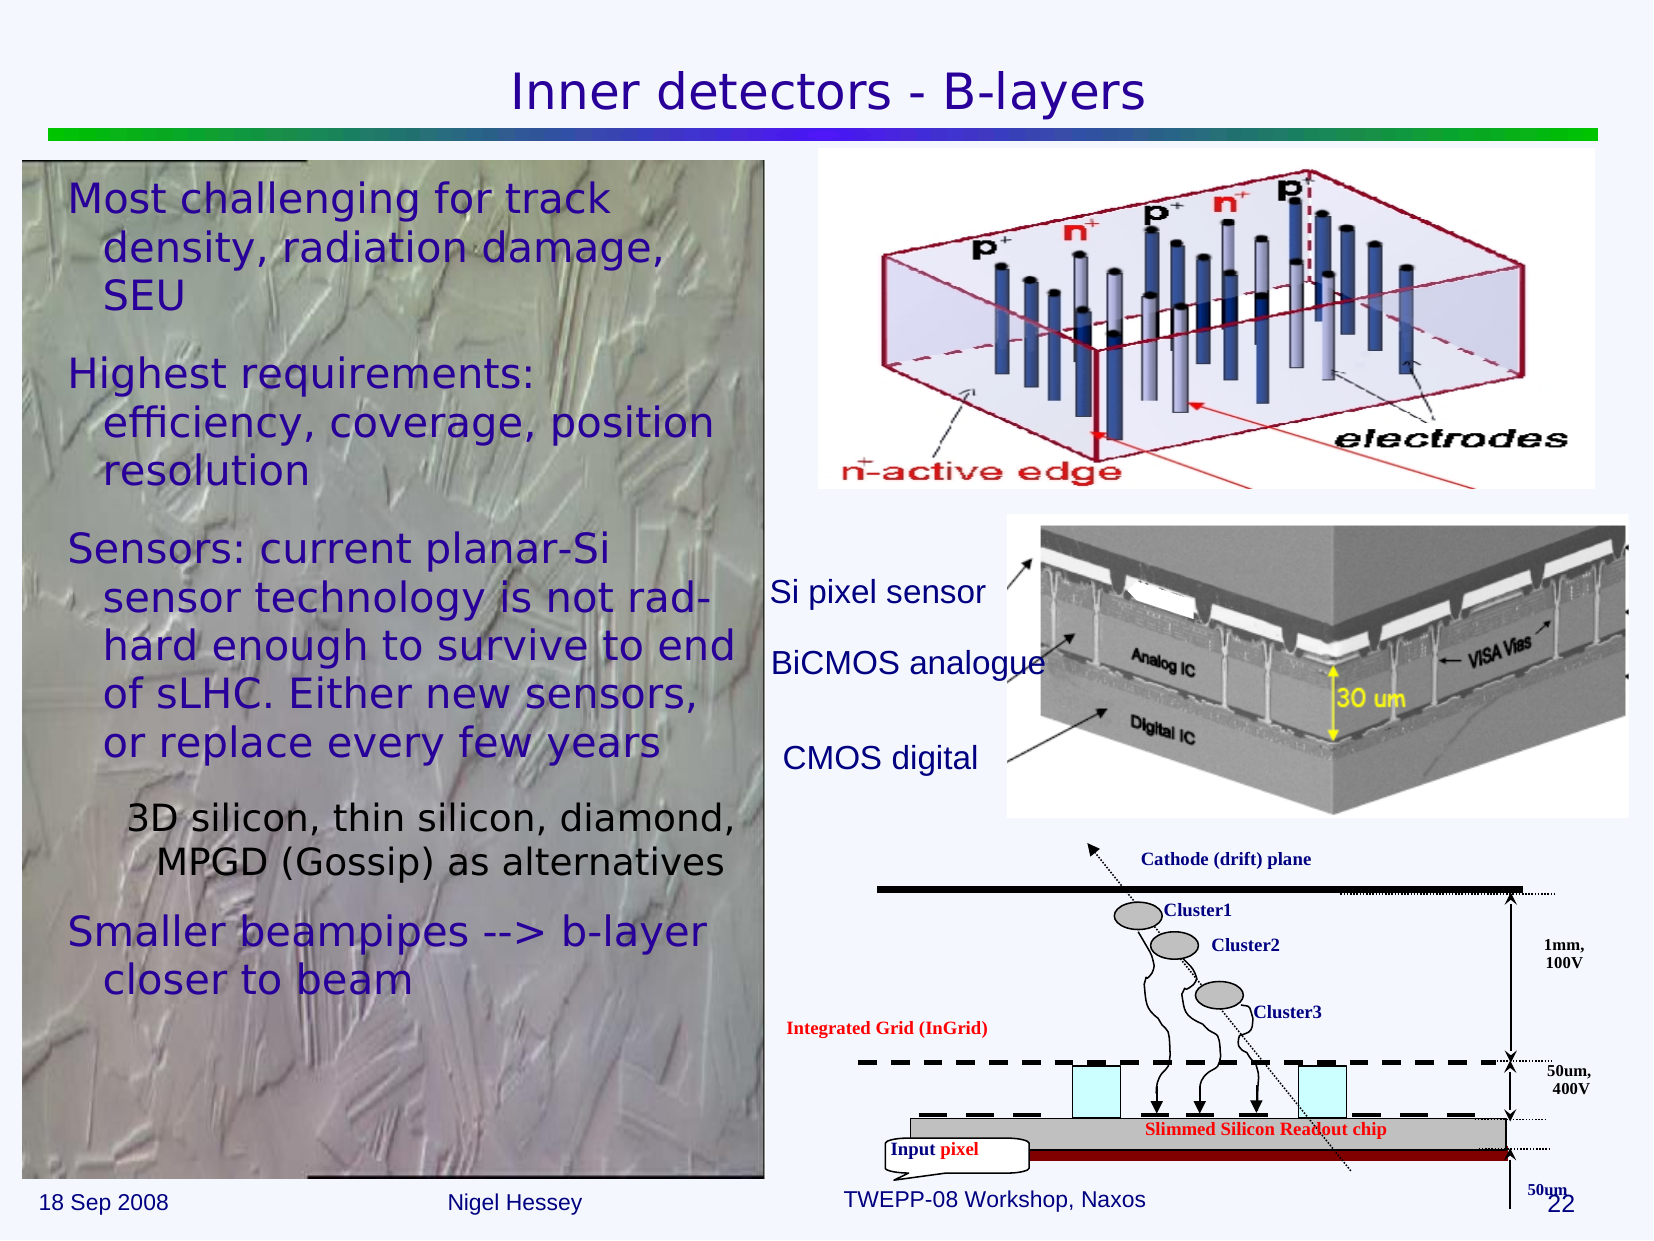

# Inner detectors - B-layers
Most challenging for track density, radiation damage, SEU
Highest requirements: efficiency, coverage, position resolution
Sensors: current planar-Si sensor technology is not rad-hard enough to survive to end of sLHC. Either new sensors, or replace every few years
3D silicon, thin silicon, diamond, MPGD (Gossip) as alternatives
Smaller beampipes --> b-layer closer to beam
Si pixel sensor
BiCMOS analogue
CMOS digital
Cathode (drift) plane
Cluster1
Cluster2
1mm,
100V
Cluster3
Integrated Grid (InGrid)
50um,
400V
Slimmed Silicon Readout chip
Input pixel
50um